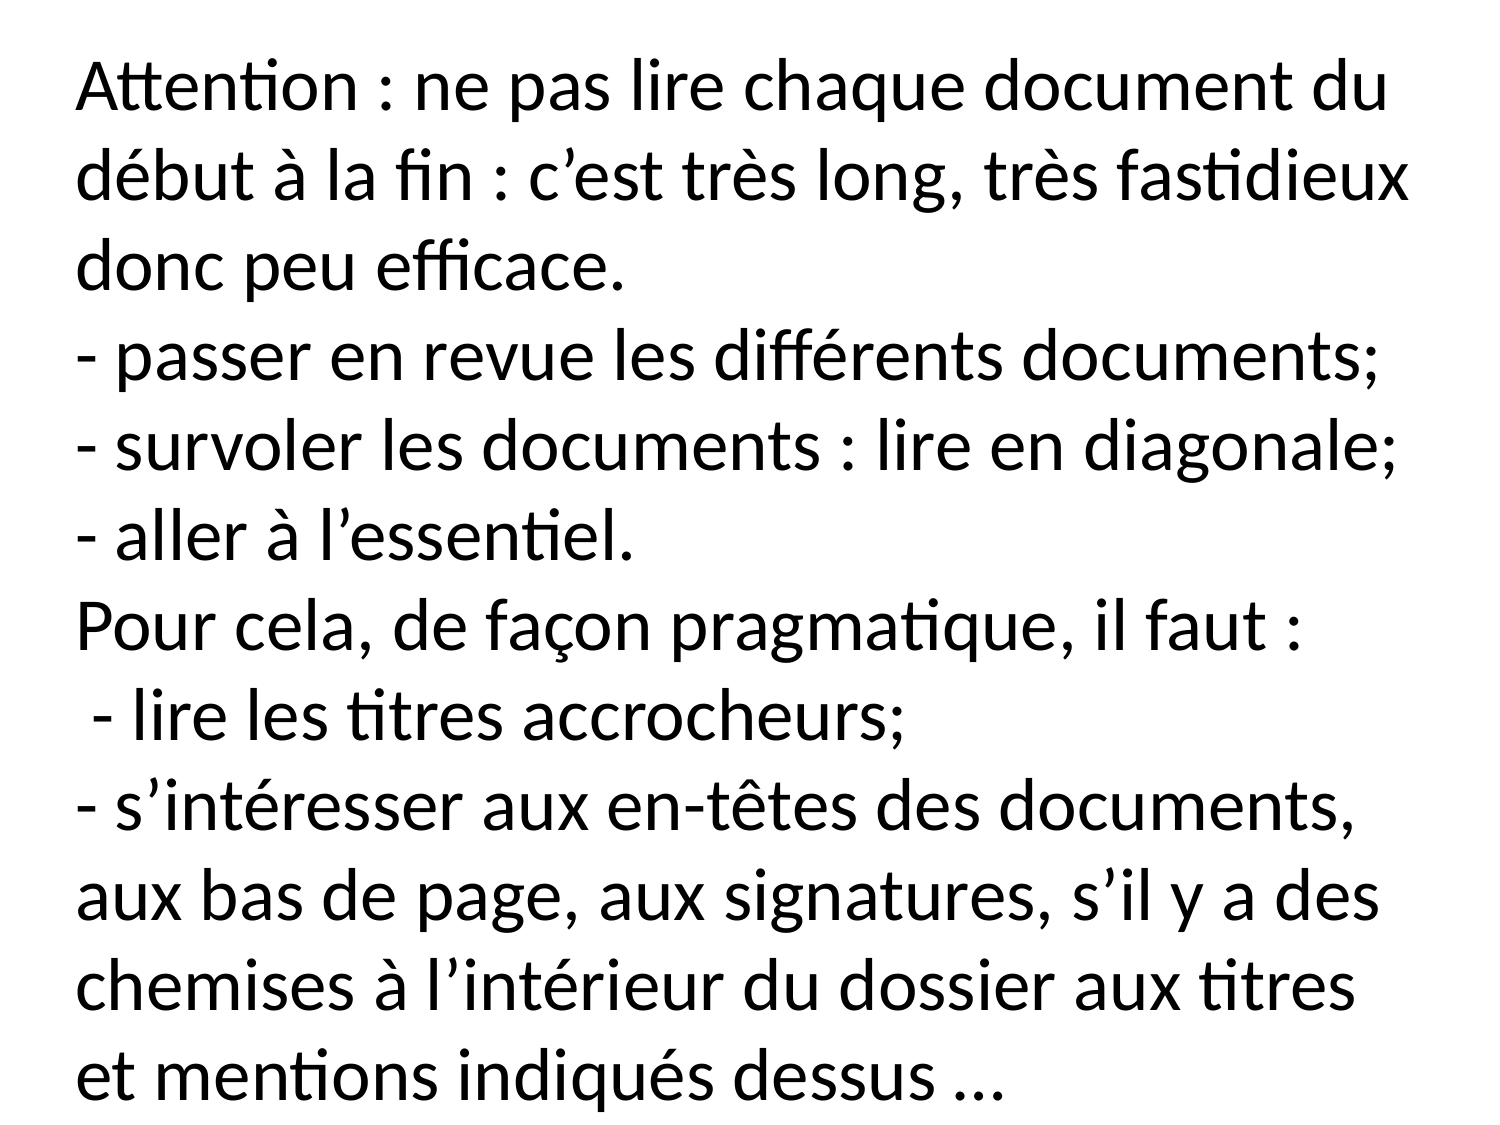

# Attention : ne pas lire chaque document du début à la fin : c’est très long, très fastidieux donc peu efficace. - passer en revue les différents documents; - survoler les documents : lire en diagonale; - aller à l’essentiel. Pour cela, de façon pragmatique, il faut : - lire les titres accrocheurs; - s’intéresser aux en-têtes des documents, aux bas de page, aux signatures, s’il y a des chemises à l’intérieur du dossier aux titres et mentions indiqués dessus …